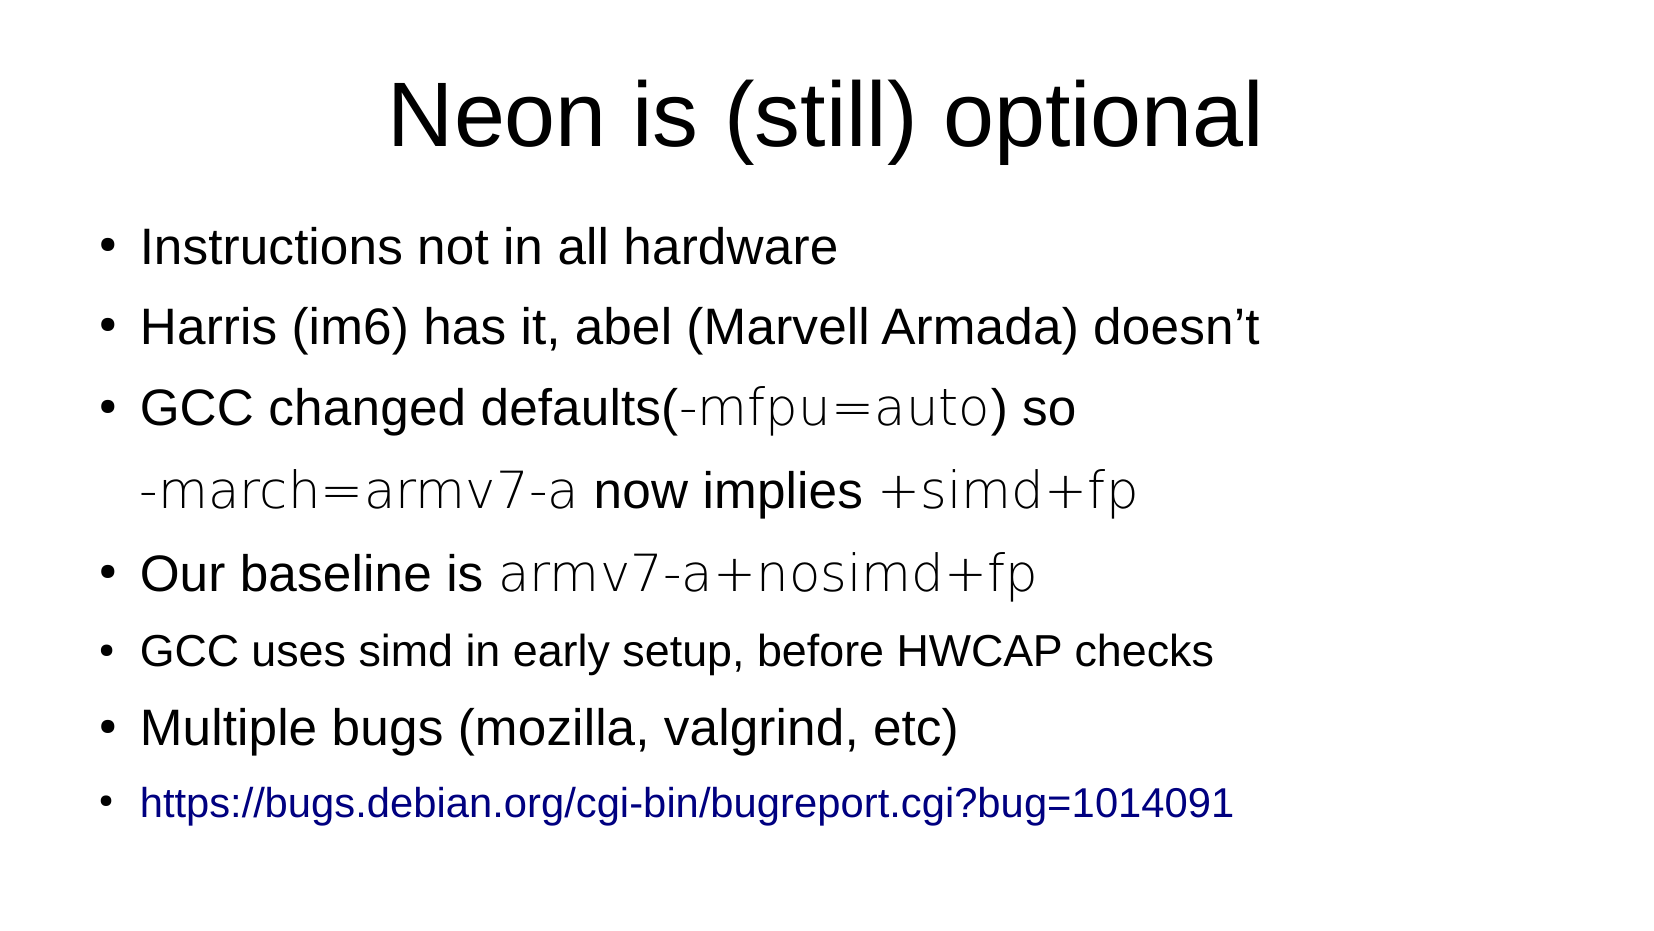

# Neon is (still) optional
Instructions not in all hardware
Harris (im6) has it, abel (Marvell Armada) doesn’t
GCC changed defaults(-mfpu=auto) so
-march=armv7-a now implies +simd+fp
Our baseline is armv7-a+nosimd+fp
GCC uses simd in early setup, before HWCAP checks
Multiple bugs (mozilla, valgrind, etc)
https://bugs.debian.org/cgi-bin/bugreport.cgi?bug=1014091